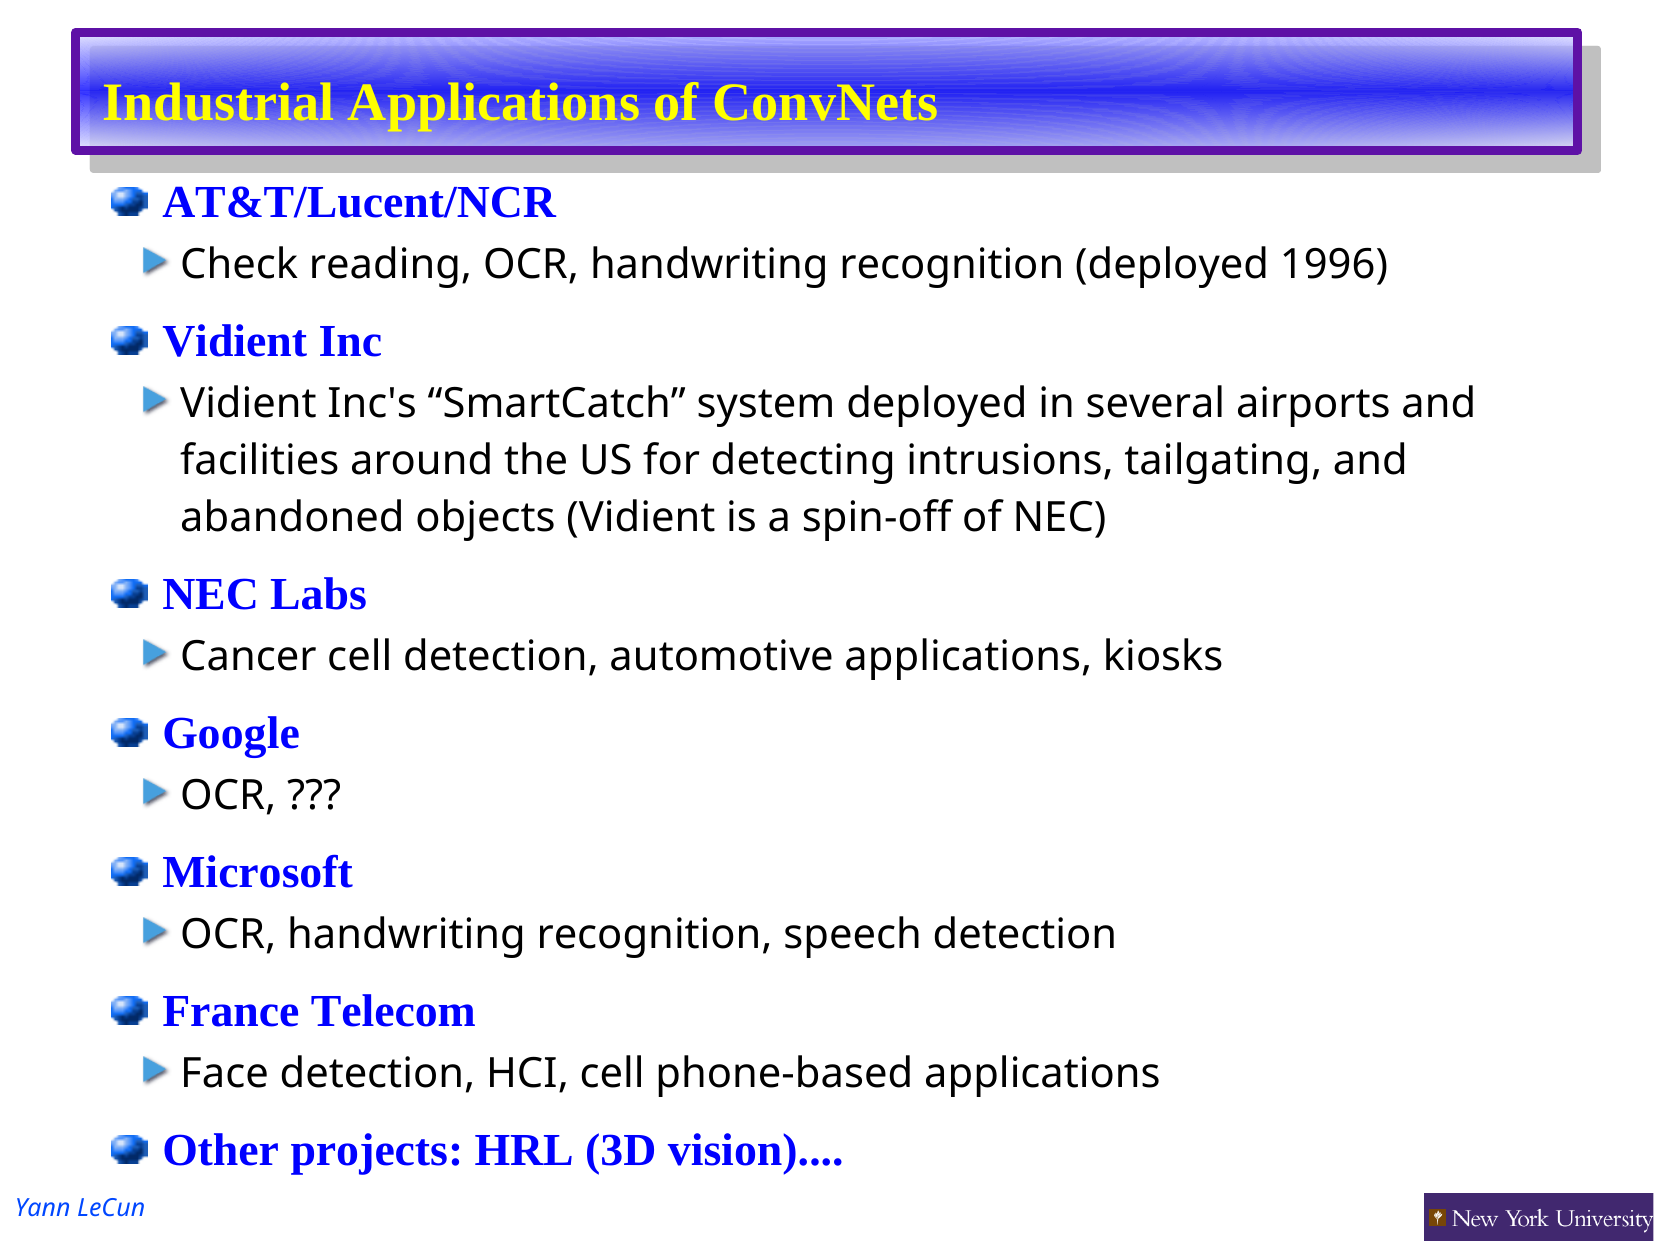

# Industrial Applications of ConvNets
AT&T/Lucent/NCR
Check reading, OCR, handwriting recognition (deployed 1996)
Vidient Inc
Vidient Inc's “SmartCatch” system deployed in several airports and facilities around the US for detecting intrusions, tailgating, and abandoned objects (Vidient is a spin-off of NEC)
NEC Labs
Cancer cell detection, automotive applications, kiosks
Google
OCR, ???
Microsoft
OCR, handwriting recognition, speech detection
France Telecom
Face detection, HCI, cell phone-based applications
Other projects: HRL (3D vision)....